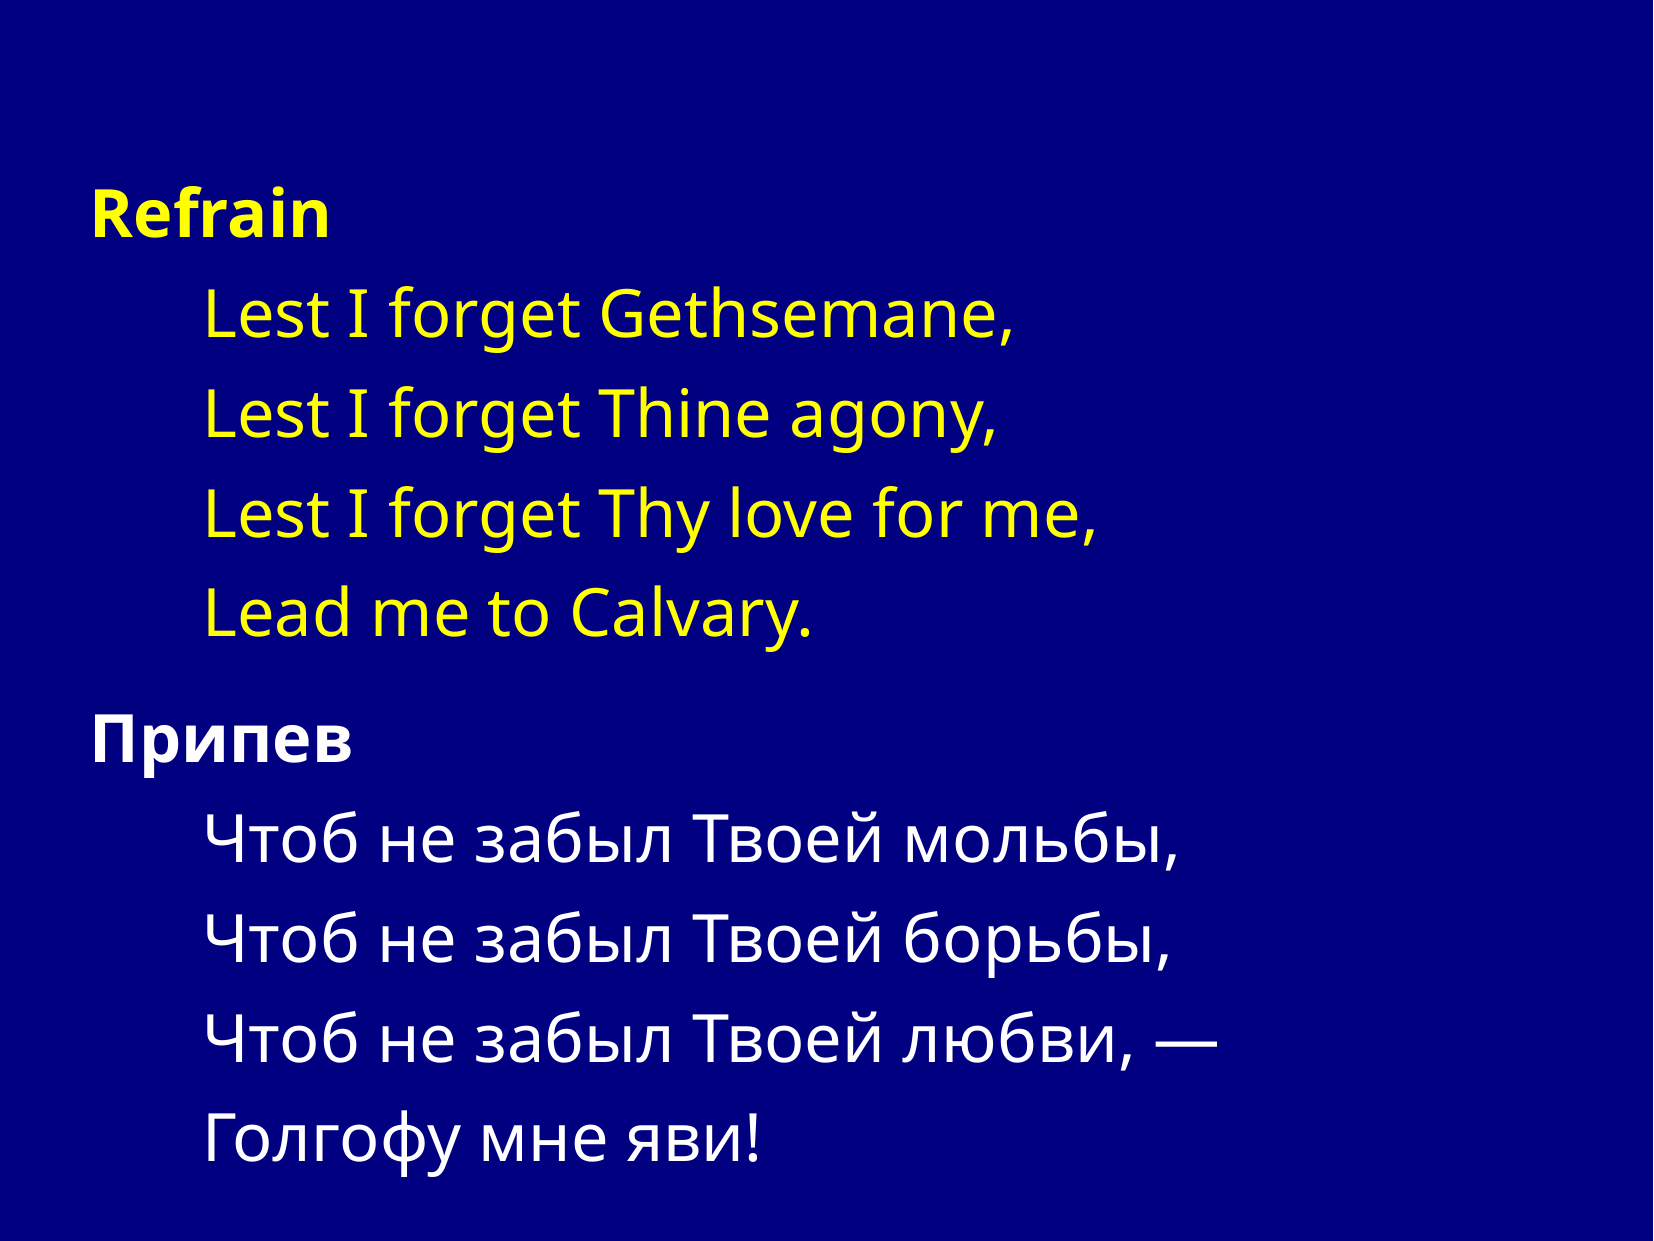

Refrain
	Lest I forget Gethsemane,
	Lest I forget Thine agony,
	Lest I forget Thy love for me,
	Lead me to Calvary.
Припев
	Чтоб не забыл Твоей мольбы,
	Чтоб не забыл Твоей борьбы,
	Чтоб не забыл Твоей любви, —
	Голгофу мне яви!